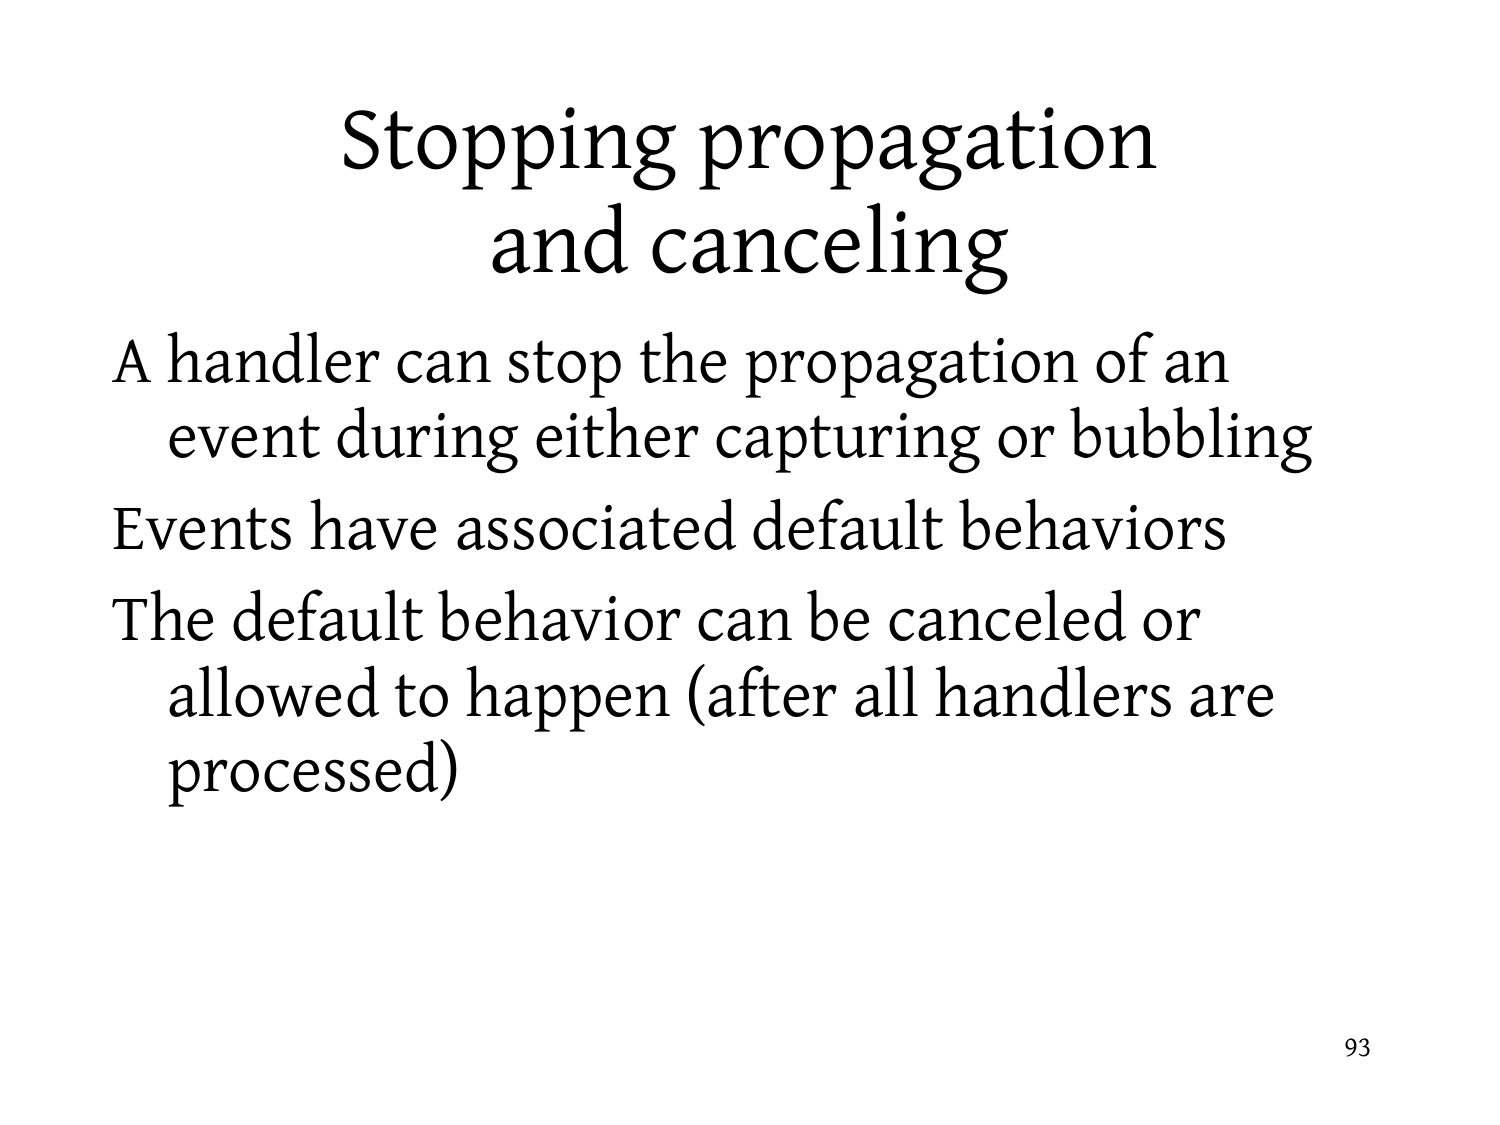

# Stopping propagation and canceling
A handler can stop the propagation of an event during either capturing or bubbling
Events have associated default behaviors
The default behavior can be canceled or allowed to happen (after all handlers are processed)